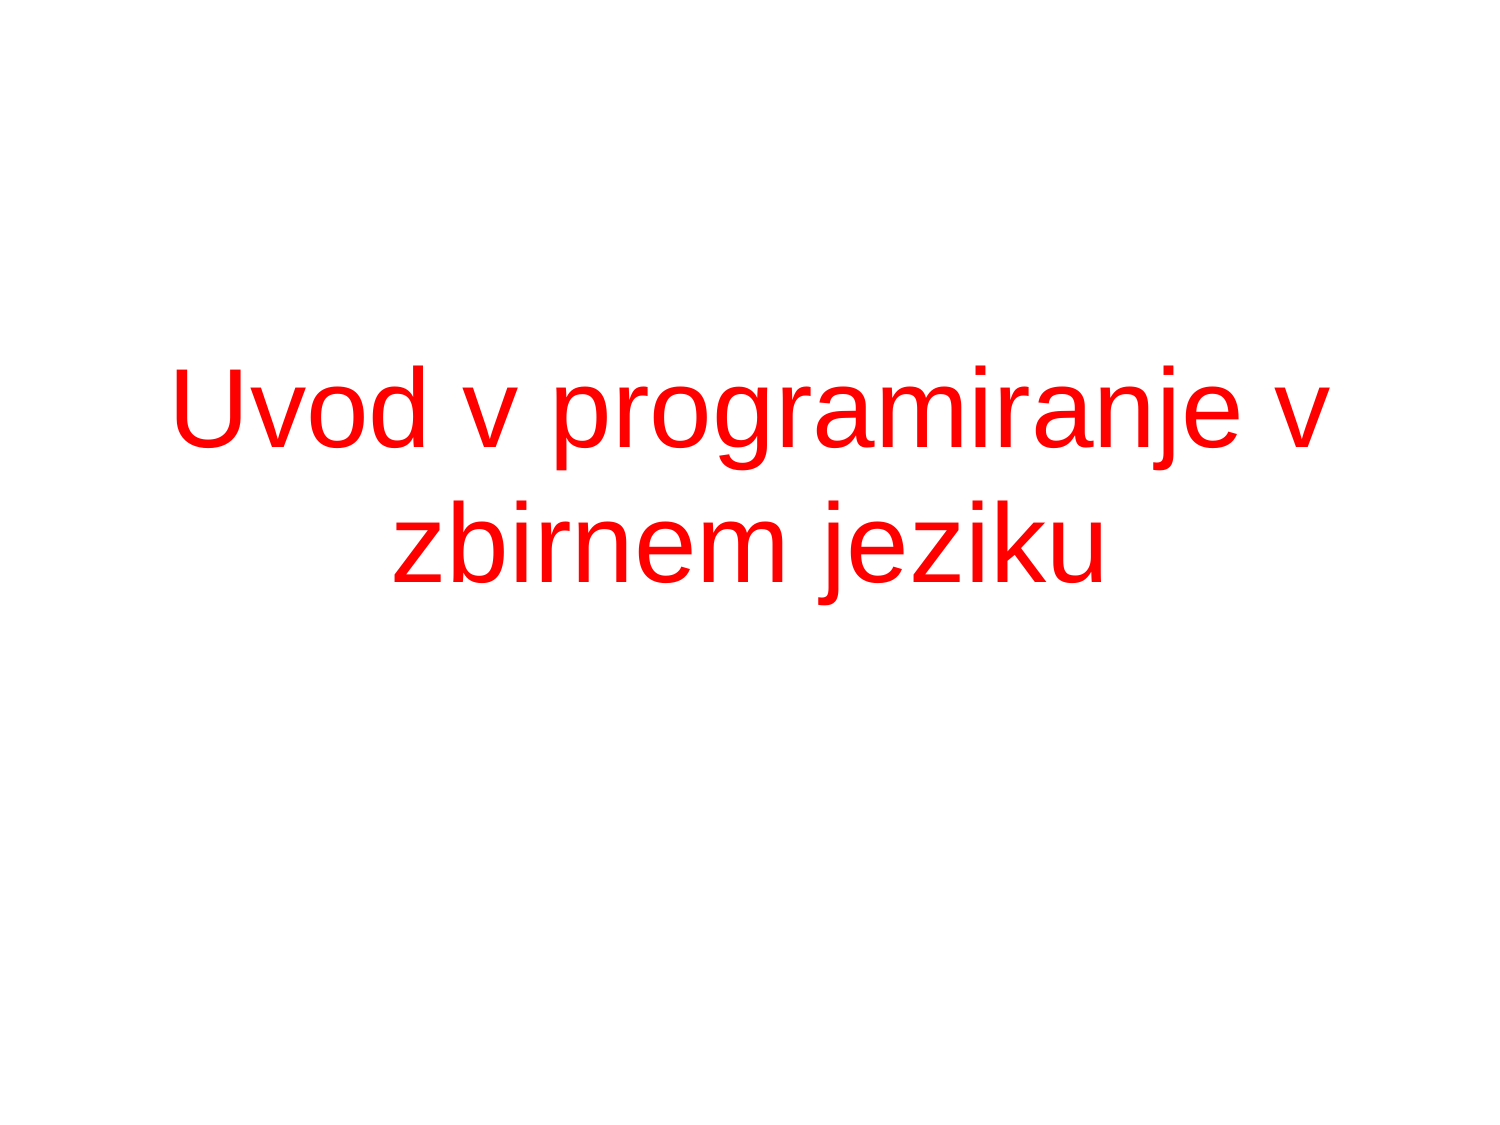

# Uvod v programiranje v zbirnem jeziku